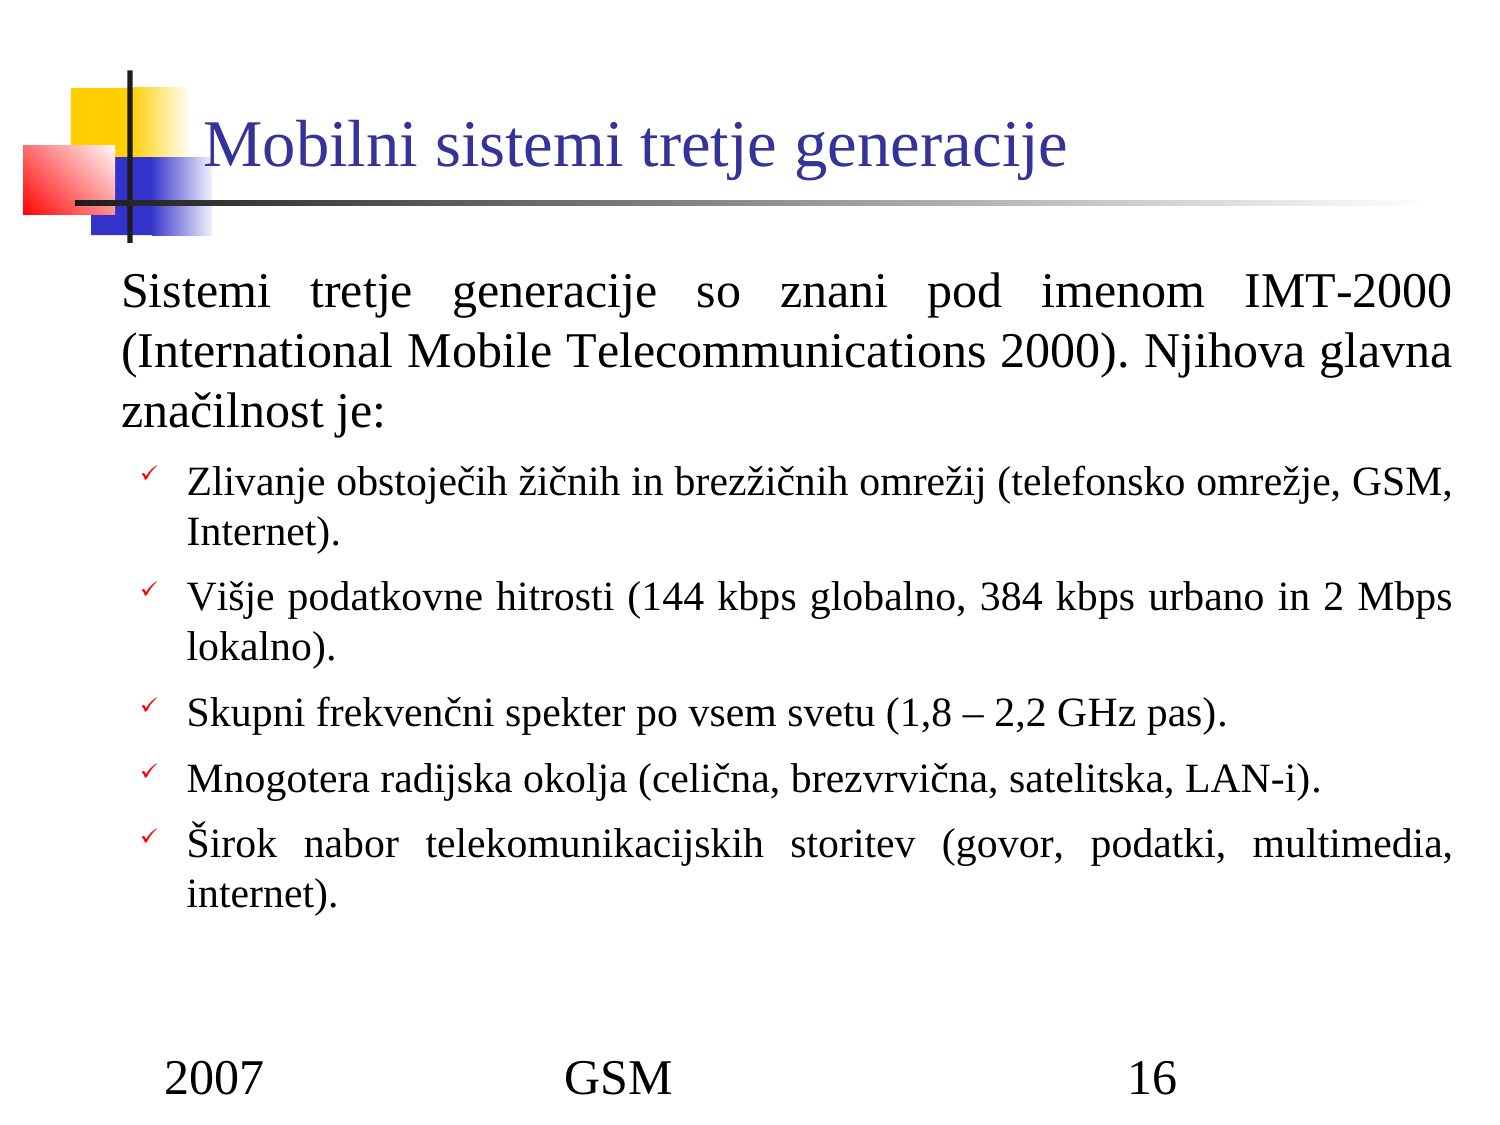

# Mobilni sistemi tretje generacije
	Sistemi tretje generacije so znani pod imenom IMT-2000 (International Mobile Telecommunications 2000). Njihova glavna značilnost je:
Zlivanje obstoječih žičnih in brezžičnih omrežij (telefonsko omrežje, GSM, Internet).
Višje podatkovne hitrosti (144 kbps globalno, 384 kbps urbano in 2 Mbps lokalno).
Skupni frekvenčni spekter po vsem svetu (1,8 – 2,2 GHz pas).
Mnogotera radijska okolja (celična, brezvrvična, satelitska, LAN-i).
Širok nabor telekomunikacijskih storitev (govor, podatki, multimedia, internet).
2007
GSM
16